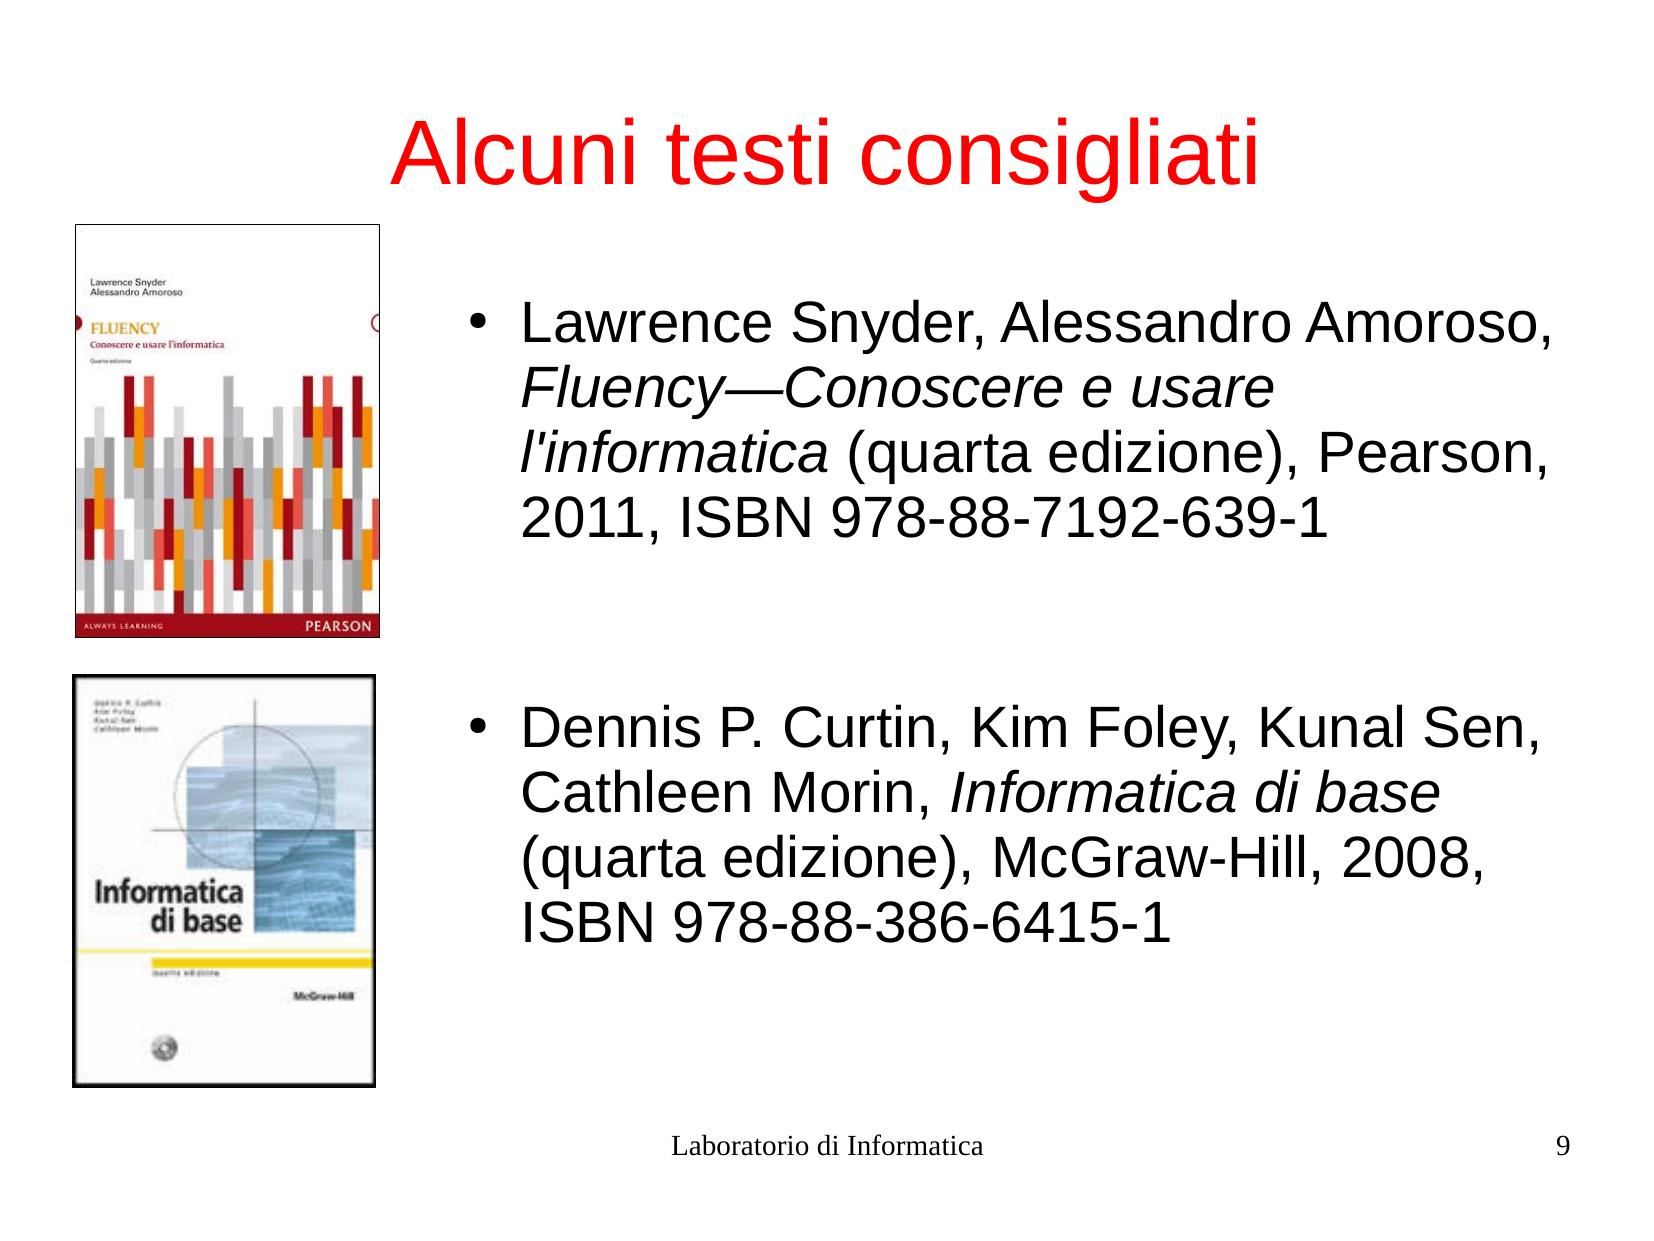

# Alcuni testi consigliati
Lawrence Snyder, Alessandro Amoroso, Fluency—Conoscere e usare l'informatica (quarta edizione), Pearson, 2011, ISBN 978-88-7192-639-1
Dennis P. Curtin, Kim Foley, Kunal Sen, Cathleen Morin, Informatica di base (quarta edizione), McGraw-Hill, 2008, ISBN 978-88-386-6415-1
Laboratorio di Informatica
9